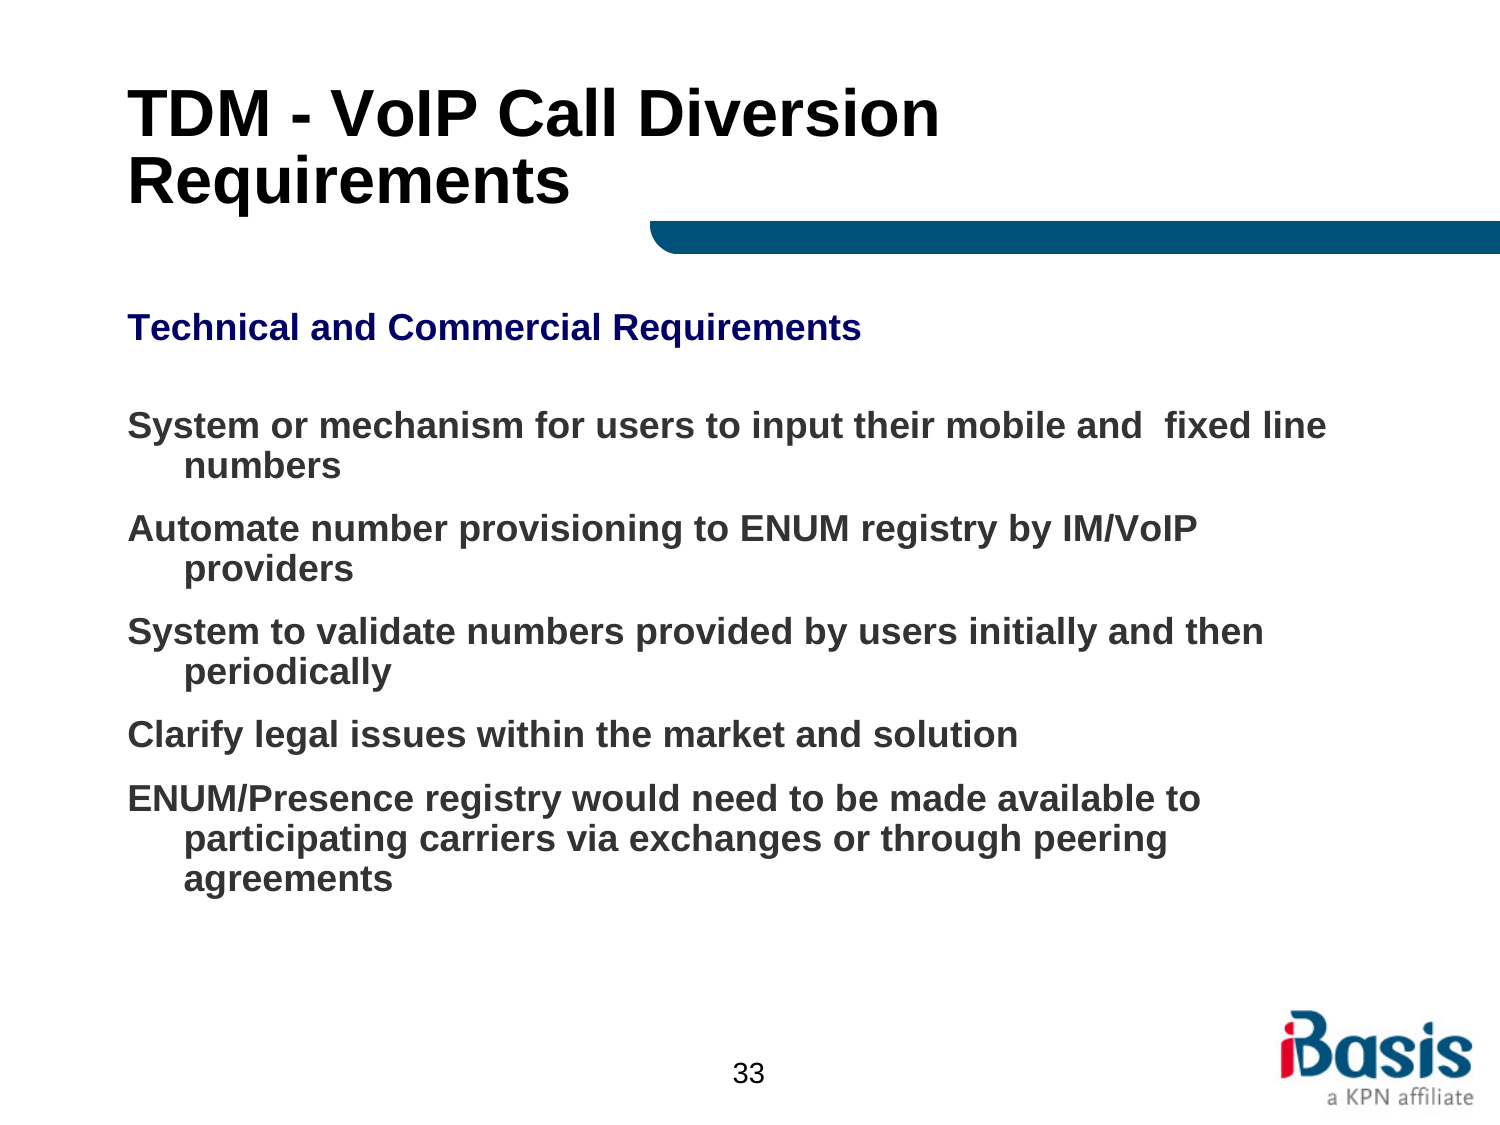

# TDM - VoIP Call Diversion Requirements
Technical and Commercial Requirements
System or mechanism for users to input their mobile and fixed line numbers
Automate number provisioning to ENUM registry by IM/VoIP providers
System to validate numbers provided by users initially and then periodically
Clarify legal issues within the market and solution
ENUM/Presence registry would need to be made available to participating carriers via exchanges or through peering agreements